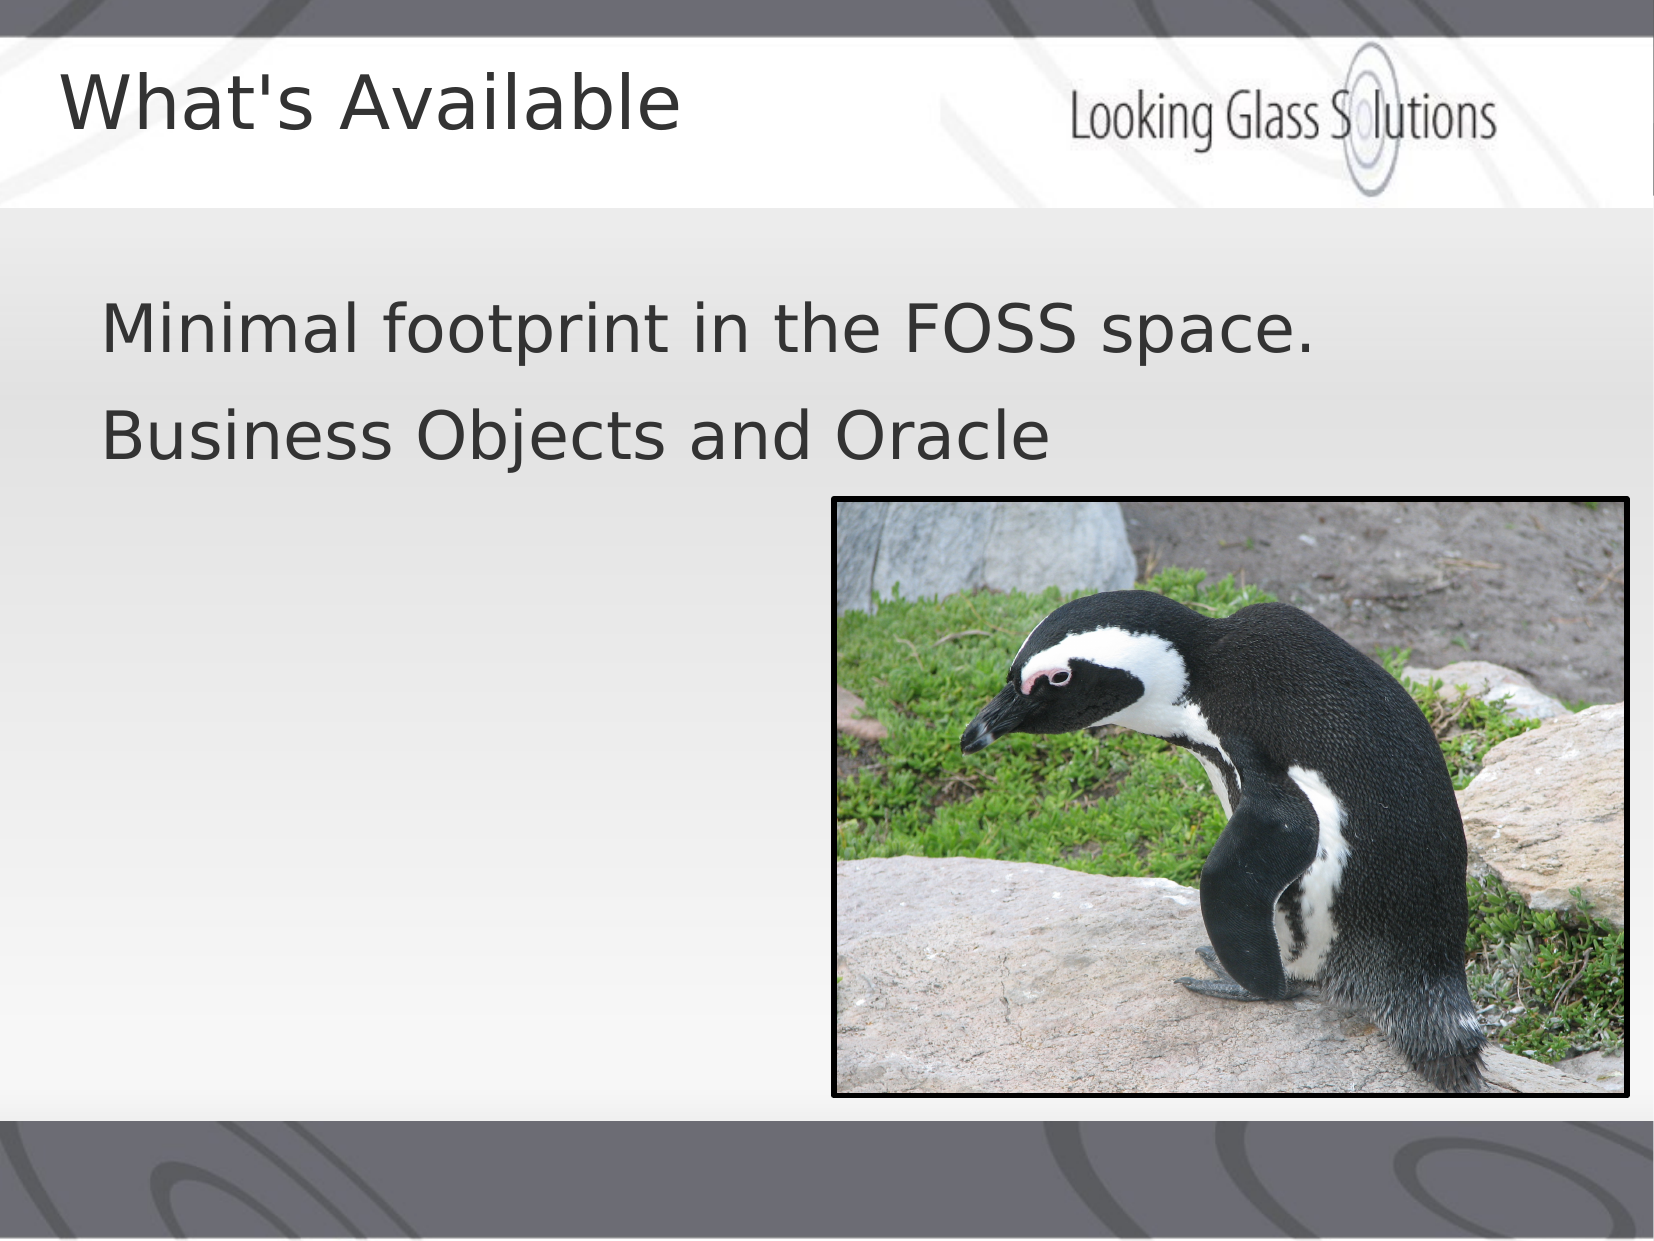

# What's Available
Minimal footprint in the FOSS space.
Business Objects and Oracle